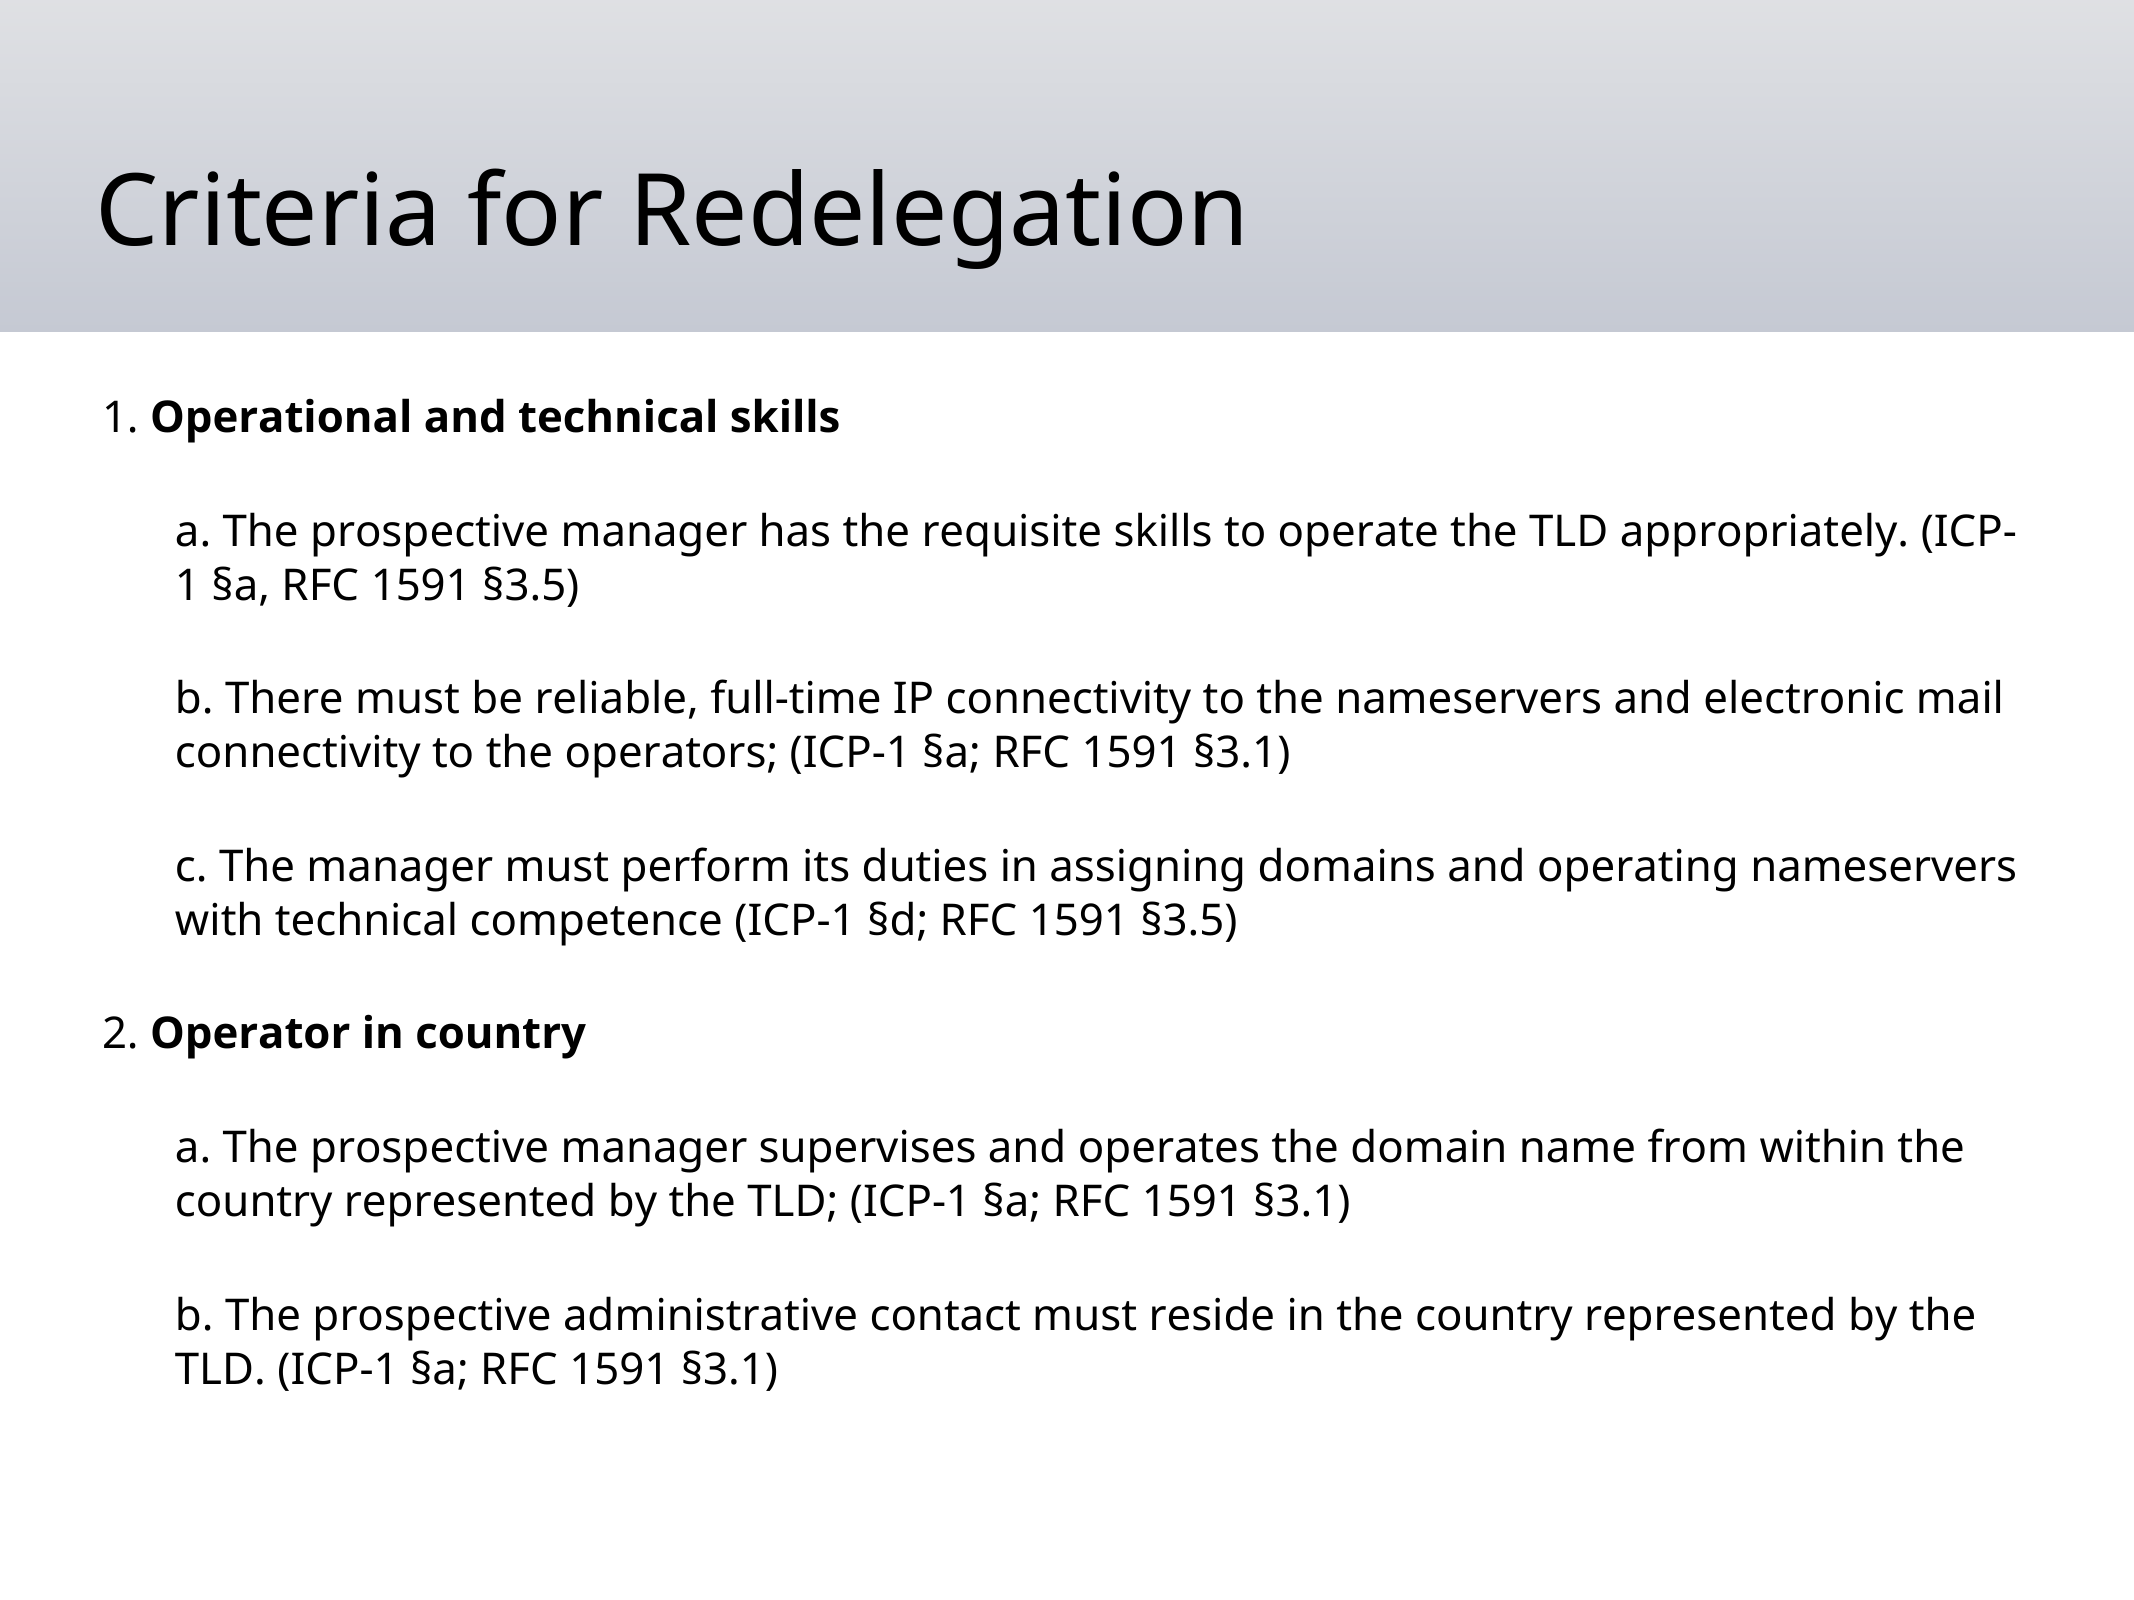

# Criteria for Redelegation
1. Operational and technical skills
a. The prospective manager has the requisite skills to operate the TLD appropriately. (ICP-1 §a, RFC 1591 §3.5)
b. There must be reliable, full-time IP connectivity to the nameservers and electronic mail connectivity to the operators; (ICP-1 §a; RFC 1591 §3.1)
c. The manager must perform its duties in assigning domains and operating nameservers with technical competence (ICP-1 §d; RFC 1591 §3.5)
2. Operator in country
a. The prospective manager supervises and operates the domain name from within the country represented by the TLD; (ICP-1 §a; RFC 1591 §3.1)
b. The prospective administrative contact must reside in the country represented by the TLD. (ICP-1 §a; RFC 1591 §3.1)